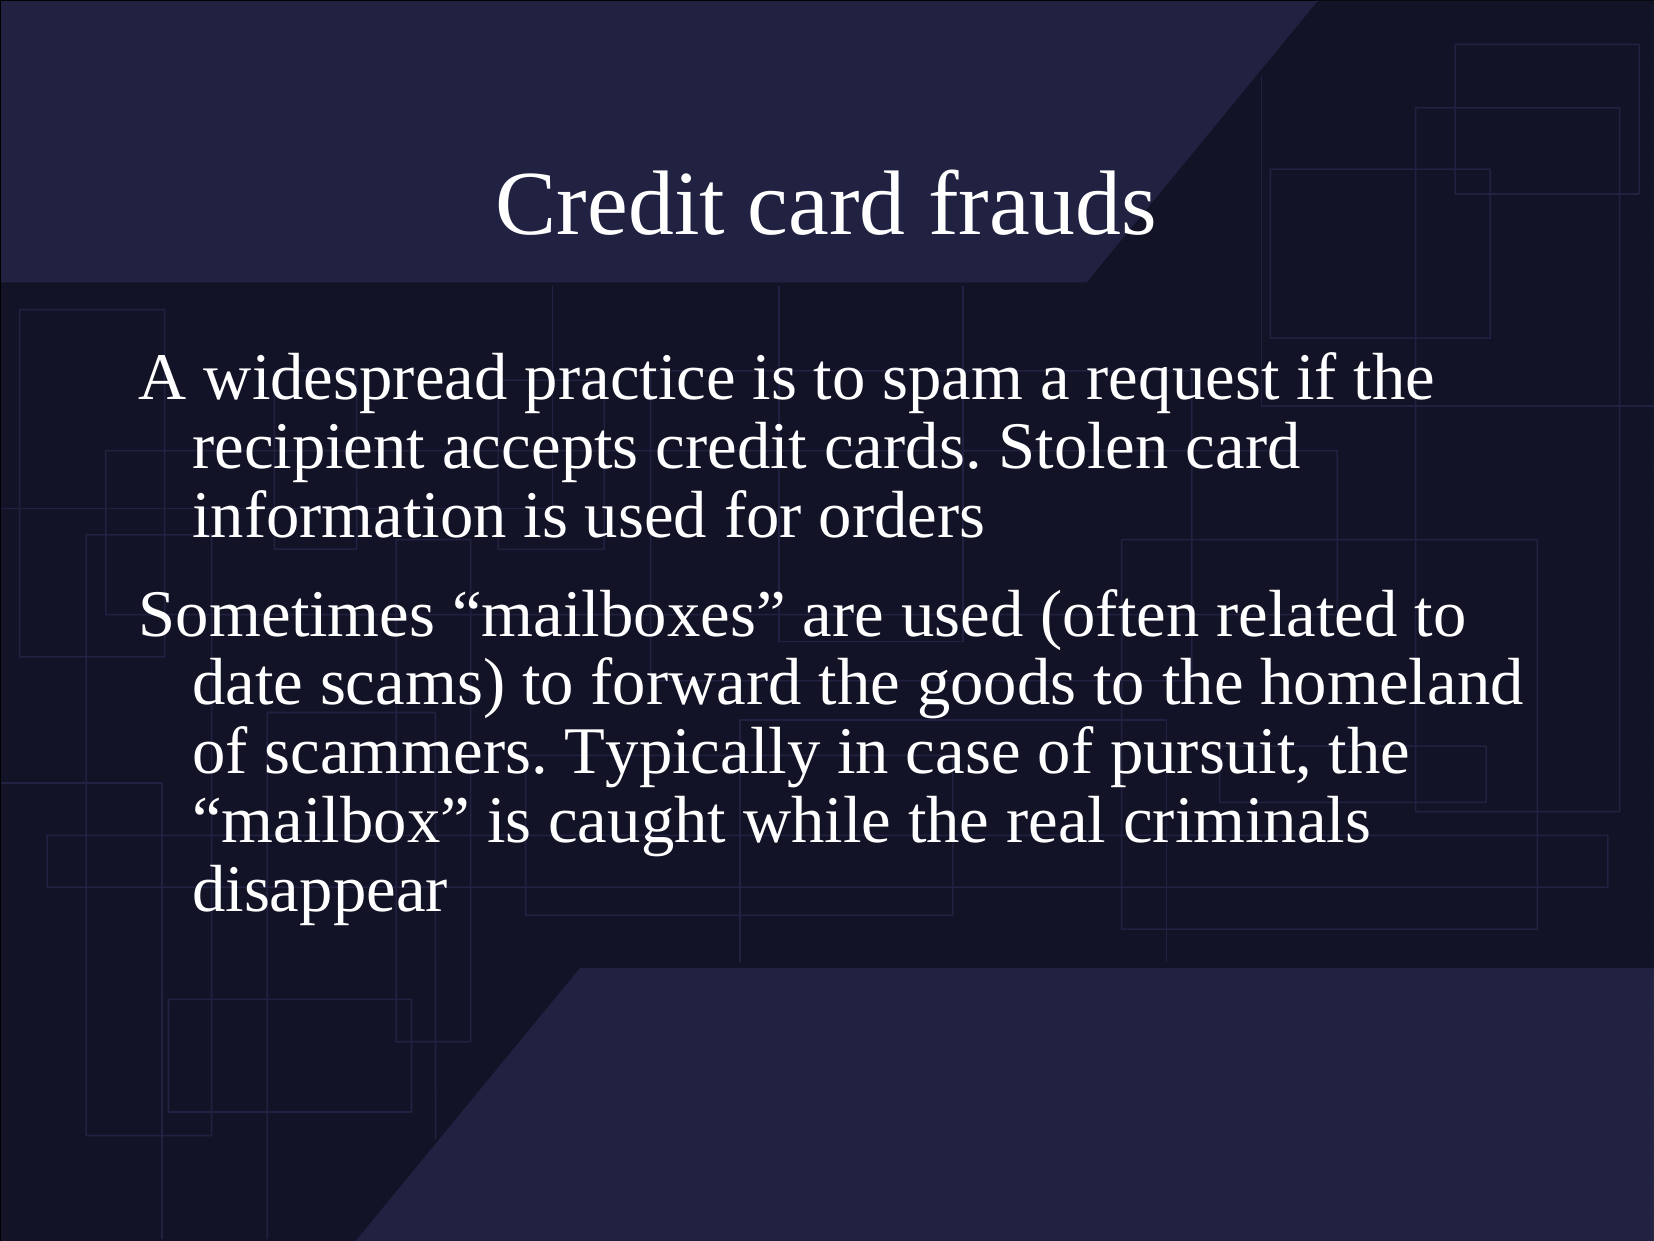

# Credit card frauds
A widespread practice is to spam a request if the recipient accepts credit cards. Stolen card information is used for orders
Sometimes “mailboxes” are used (often related to date scams) to forward the goods to the homeland of scammers. Typically in case of pursuit, the “mailbox” is caught while the real criminals disappear